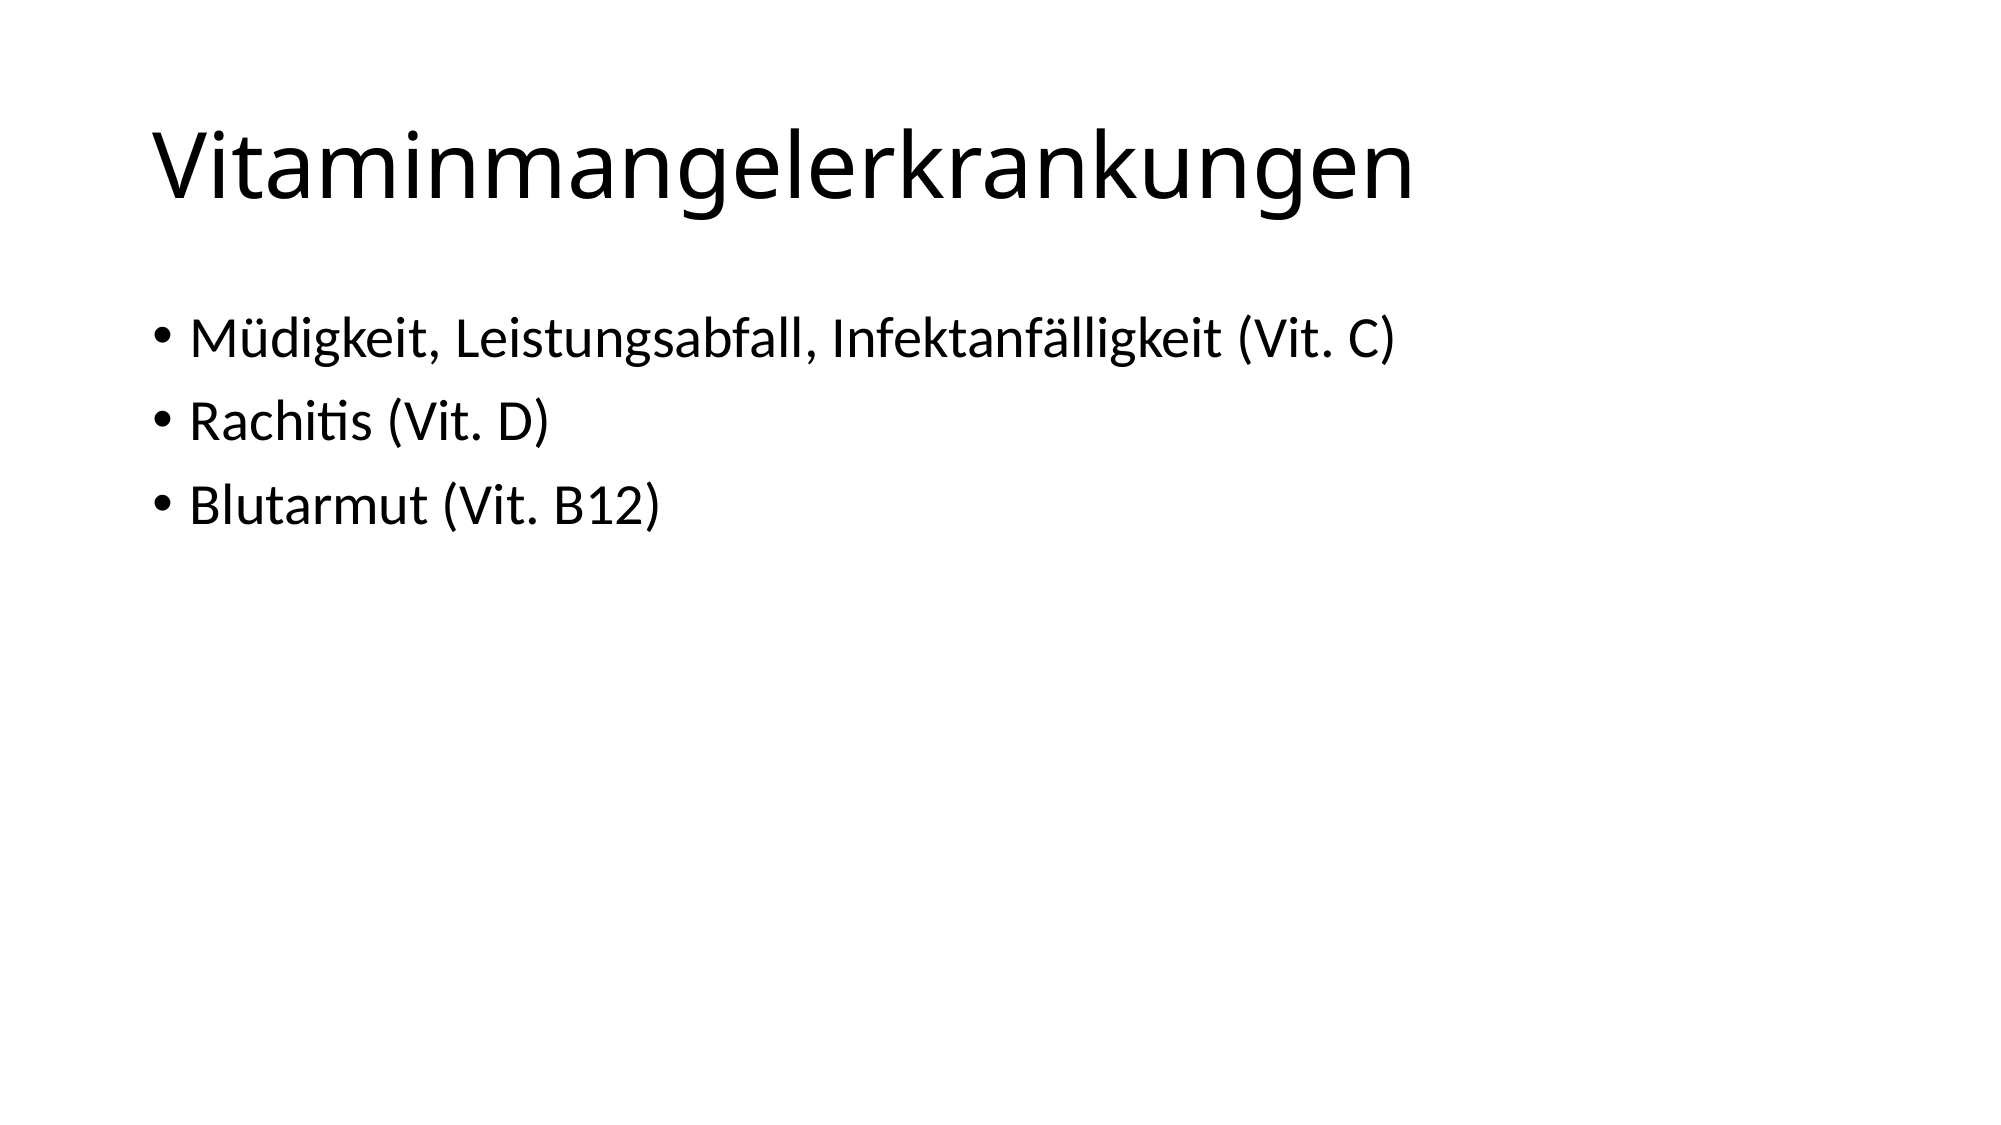

# Vitaminmangelerkrankungen
Müdigkeit, Leistungsabfall, Infektanfälligkeit (Vit. C)
Rachitis (Vit. D)
Blutarmut (Vit. B12)